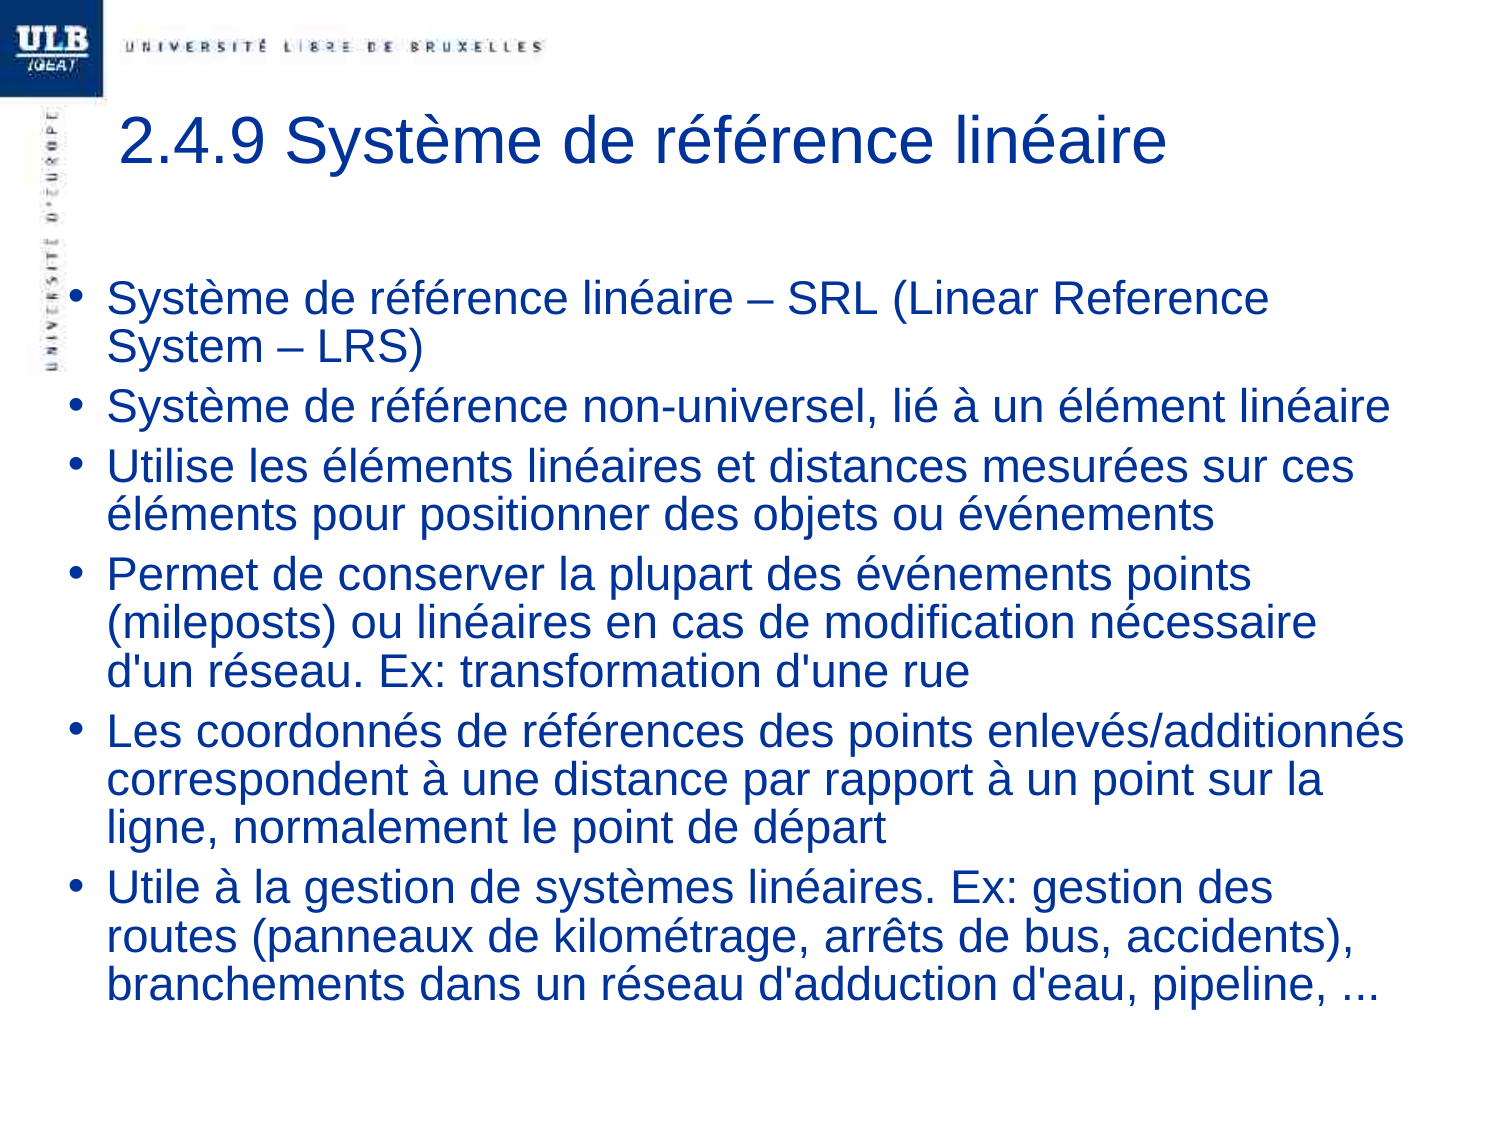

# 2.4.9 Système de référence linéaire
Système de référence linéaire – SRL (Linear Reference System – LRS)
Système de référence non-universel, lié à un élément linéaire
Utilise les éléments linéaires et distances mesurées sur ces éléments pour positionner des objets ou événements
Permet de conserver la plupart des événements points (mileposts) ou linéaires en cas de modification nécessaire d'un réseau. Ex: transformation d'une rue
Les coordonnés de références des points enlevés/additionnés correspondent à une distance par rapport à un point sur la ligne, normalement le point de départ
Utile à la gestion de systèmes linéaires. Ex: gestion des routes (panneaux de kilométrage, arrêts de bus, accidents), branchements dans un réseau d'adduction d'eau, pipeline, ...